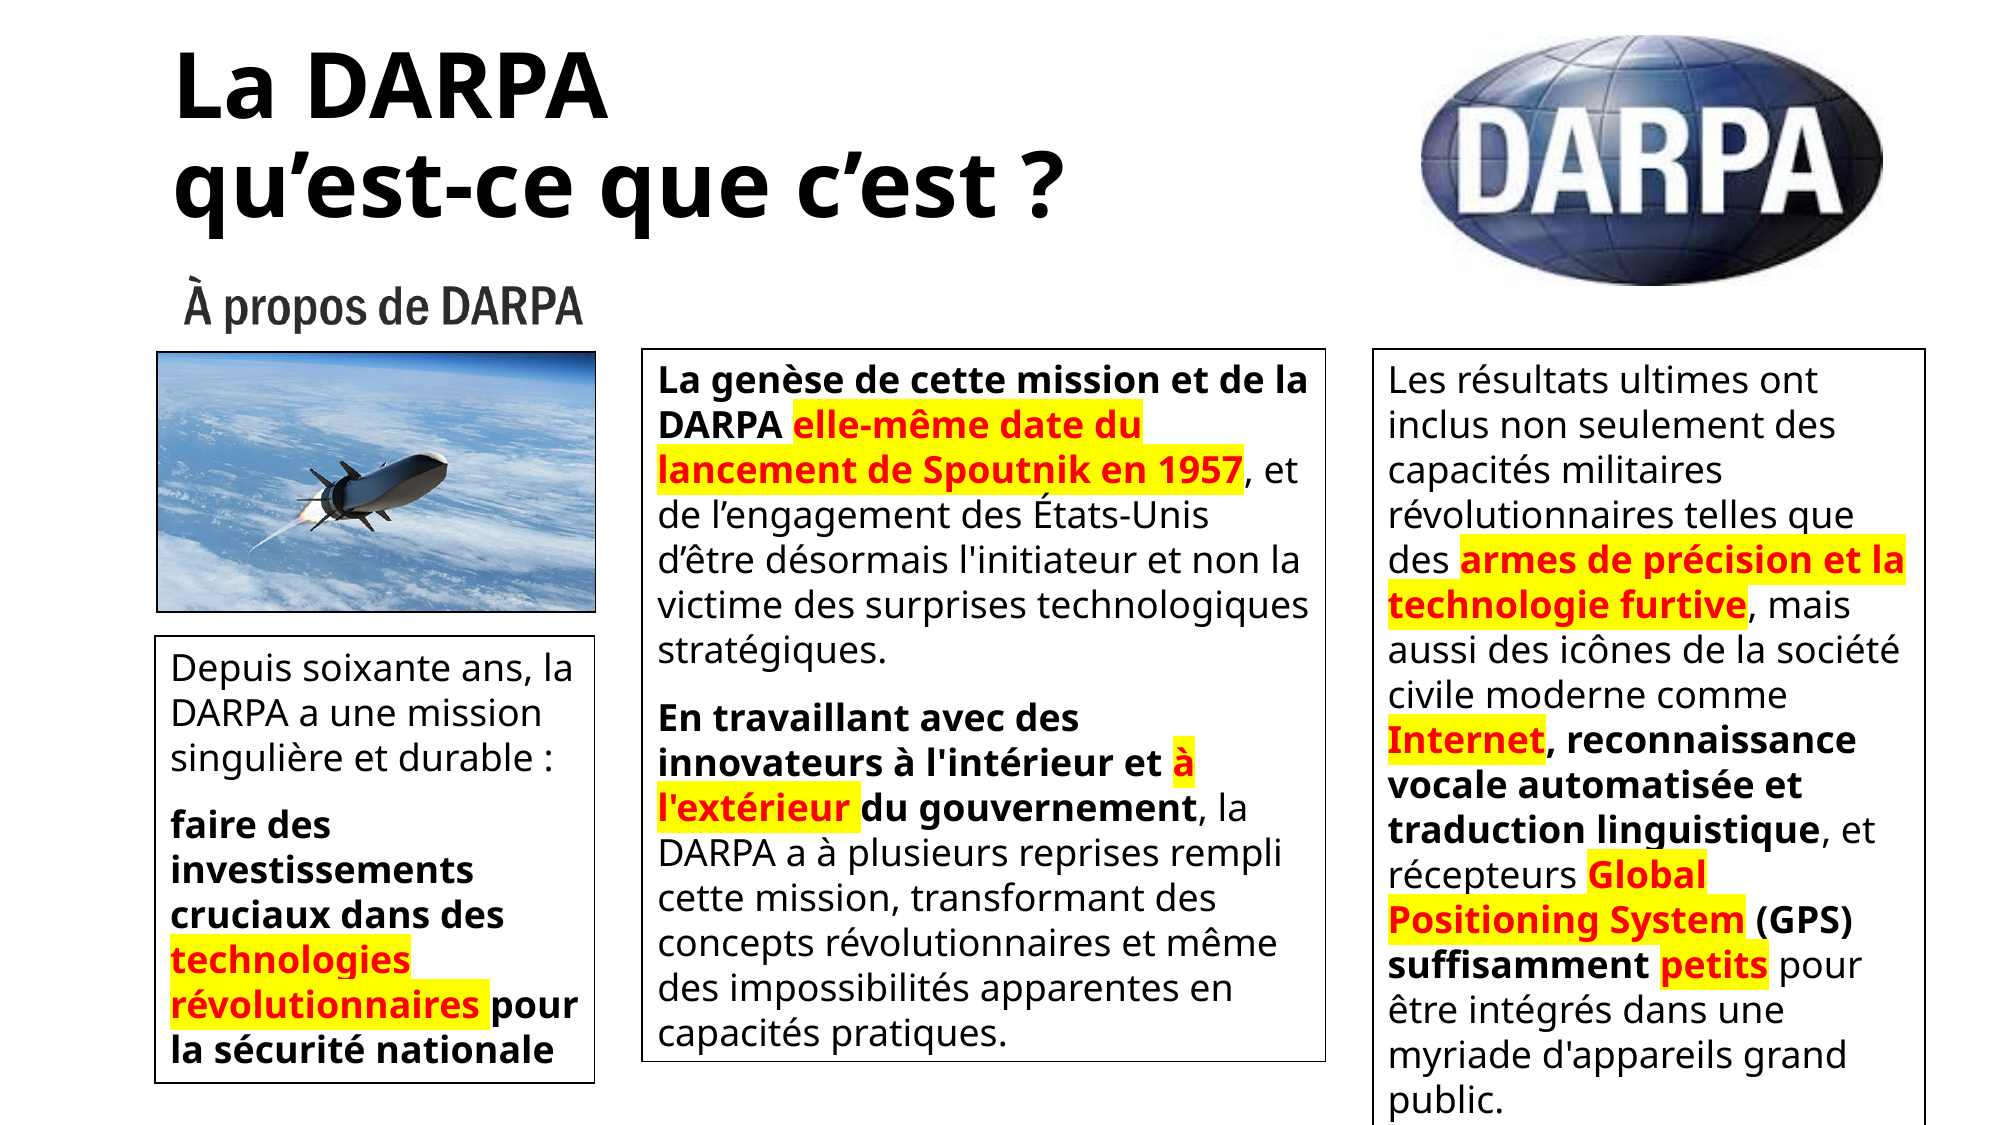

# La DARPA qu’est-ce que c’est ?
La genèse de cette mission et de la DARPA elle-même date du lancement de Spoutnik en 1957, et de l’engagement des États-Unis d’être désormais l'initiateur et non la victime des surprises technologiques stratégiques.
En travaillant avec des innovateurs à l'intérieur et à l'extérieur du gouvernement, la DARPA a à plusieurs reprises rempli cette mission, transformant des concepts révolutionnaires et même des impossibilités apparentes en capacités pratiques.
Les résultats ultimes ont inclus non seulement des capacités militaires révolutionnaires telles que des armes de précision et la technologie furtive, mais aussi des icônes de la société civile moderne comme Internet, reconnaissance vocale automatisée et traduction linguistique, et récepteurs Global Positioning System (GPS) suffisamment petits pour être intégrés dans une myriade d'appareils grand public.
Depuis soixante ans, la DARPA a une mission singulière et durable :
faire des investissements cruciaux dans des technologies révolutionnaires pour la sécurité nationale